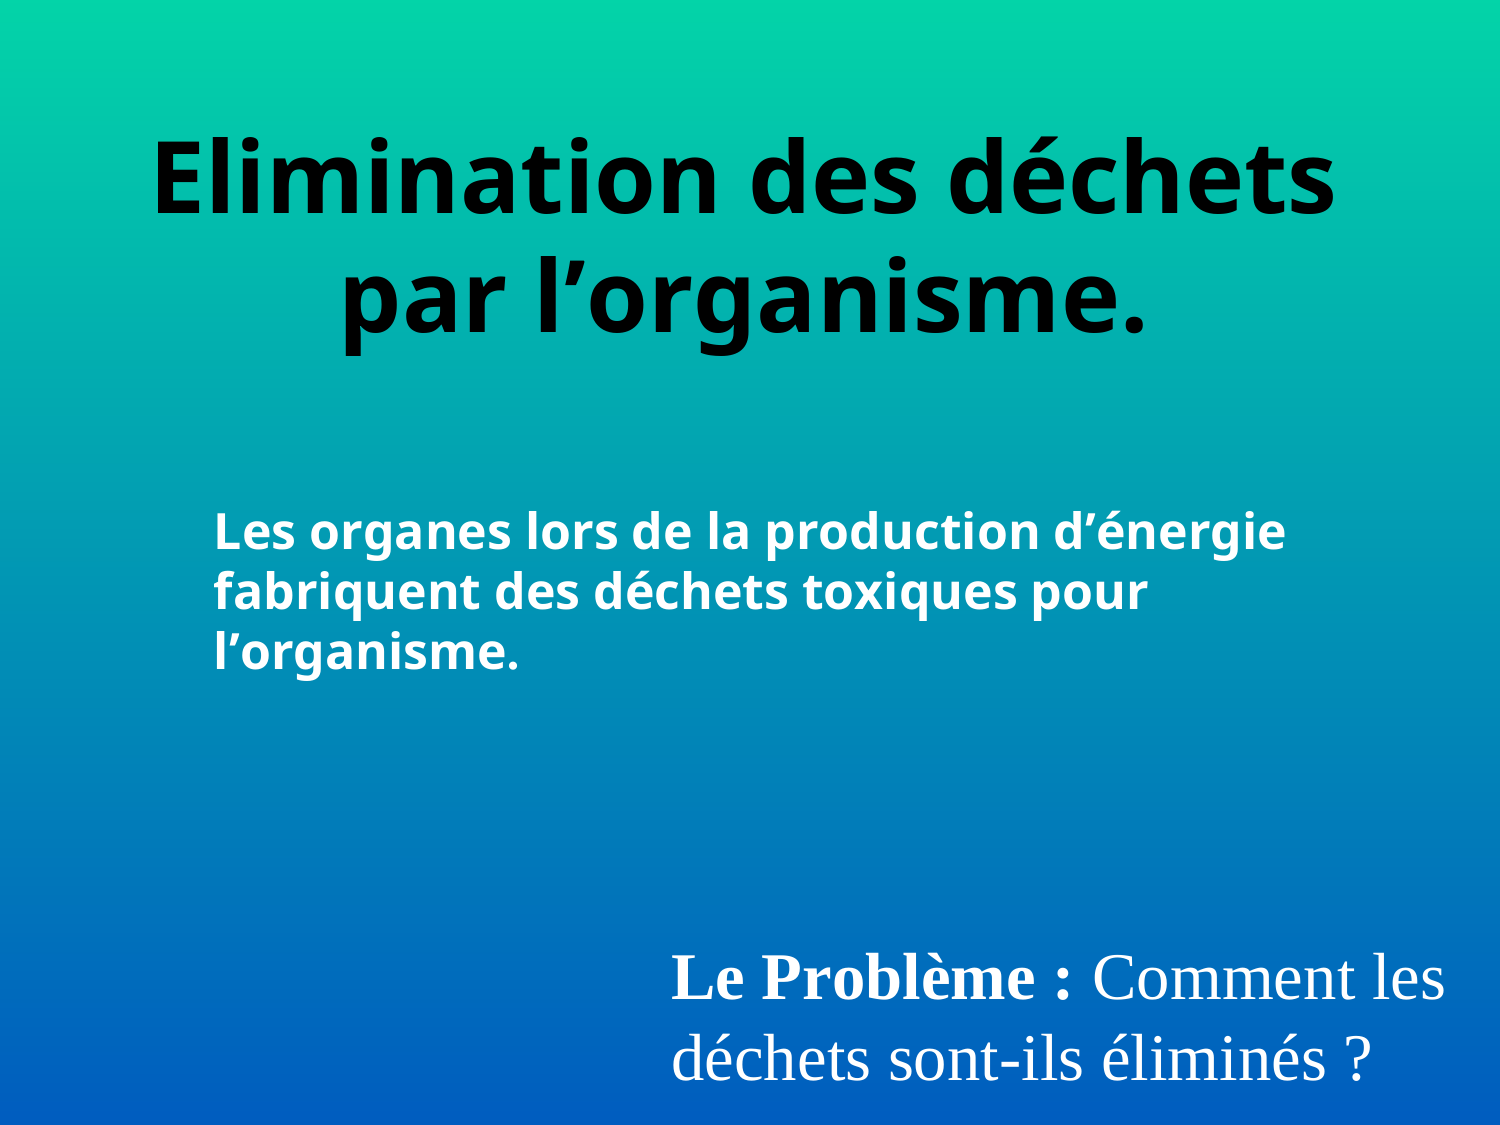

Elimination des déchets par l’organisme.
Les organes lors de la production d’énergie fabriquent des déchets toxiques pour l’organisme.
Le Problème : Comment les déchets sont-ils éliminés ?